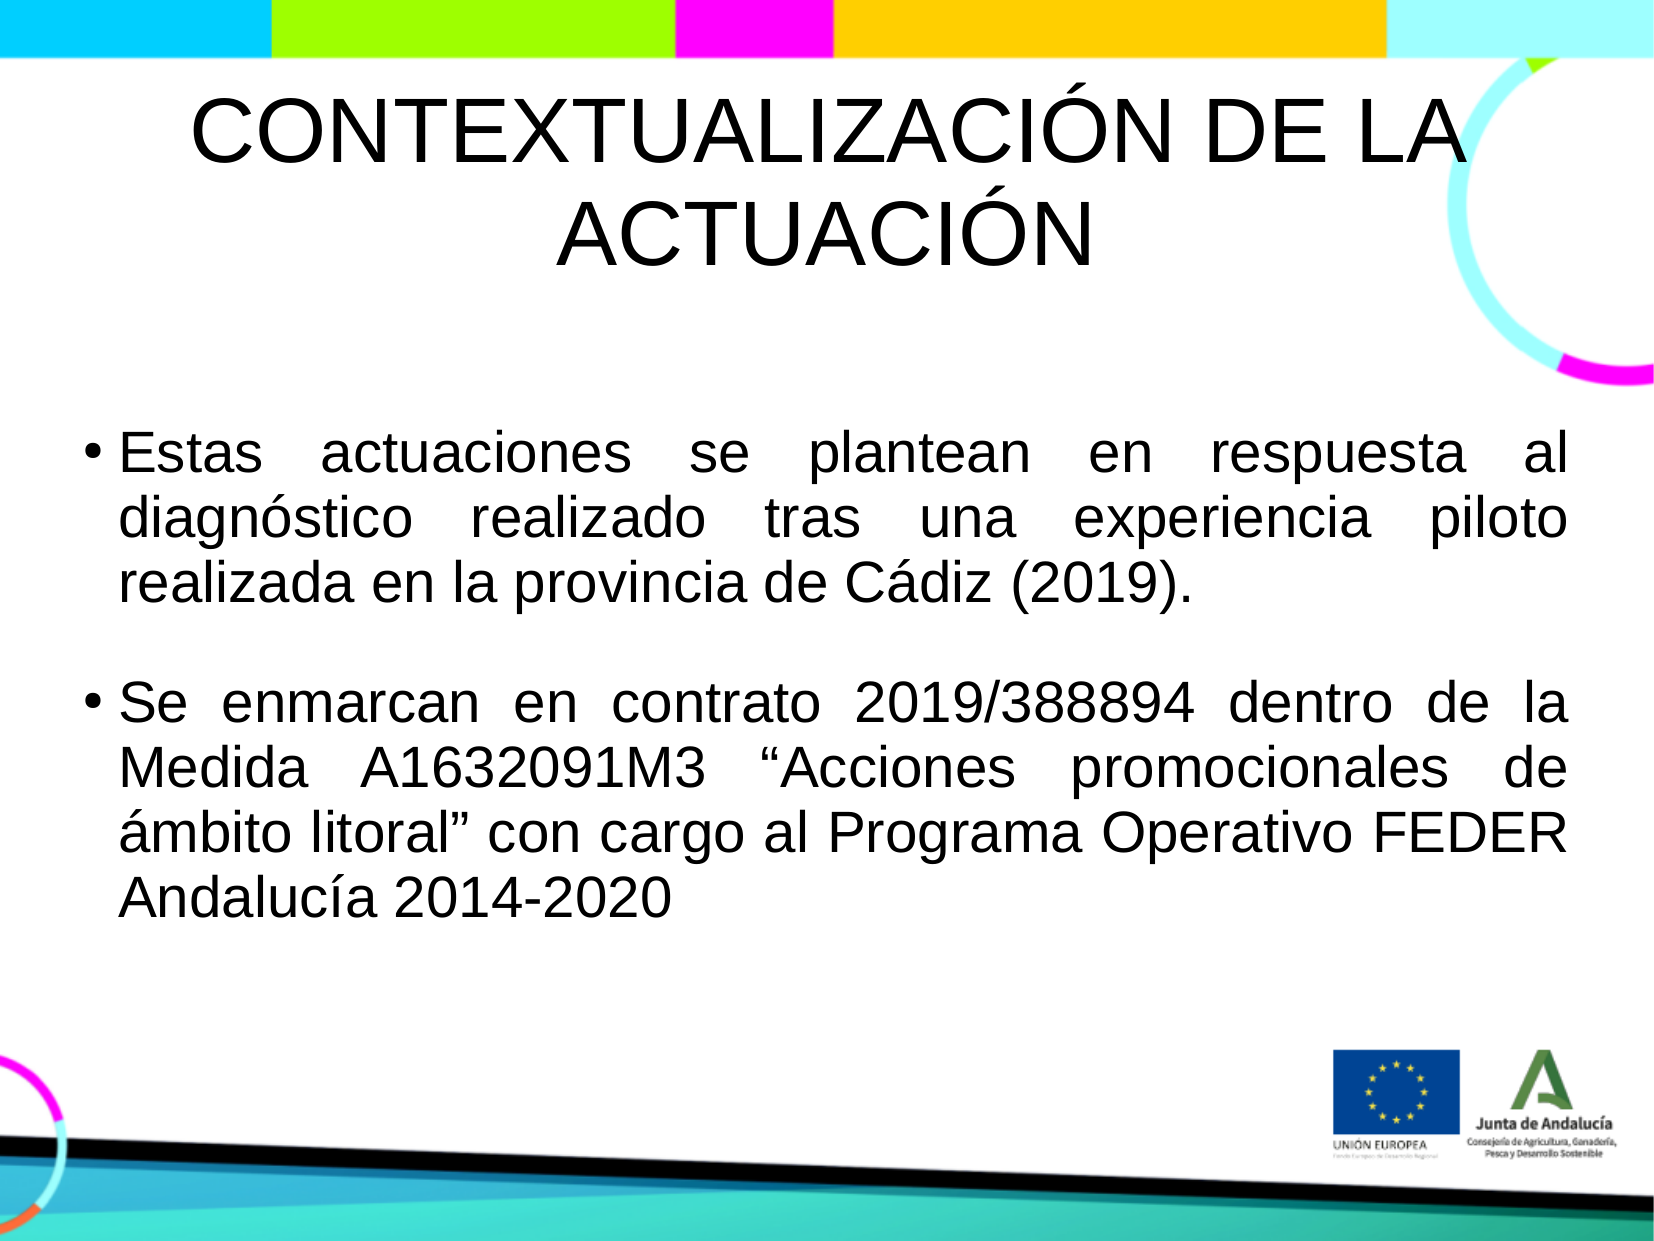

# CONTEXTUALIZACIÓN DE LA ACTUACIÓN
Estas actuaciones se plantean en respuesta al diagnóstico realizado tras una experiencia piloto realizada en la provincia de Cádiz (2019).
Se enmarcan en contrato 2019/388894 dentro de la Medida A1632091M3 “Acciones promocionales de ámbito litoral” con cargo al Programa Operativo FEDER Andalucía 2014-2020